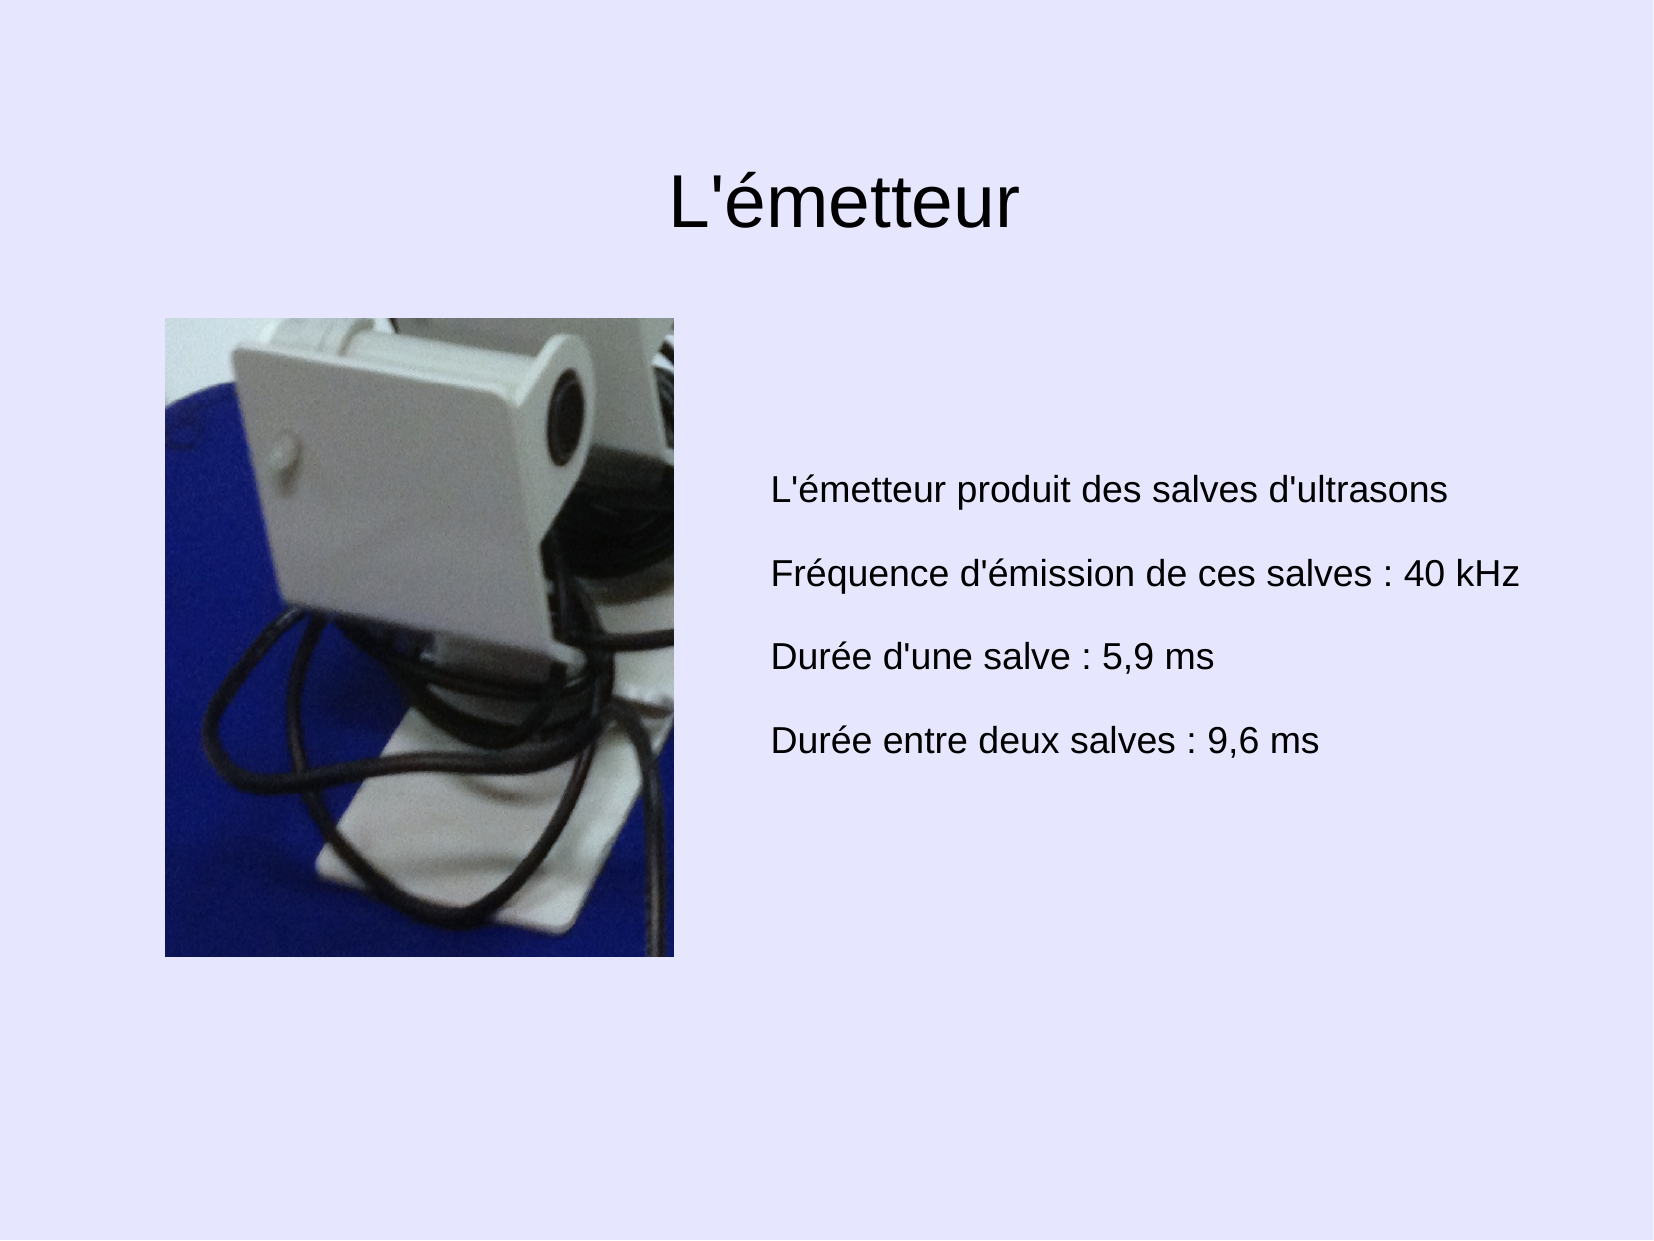

# L'émetteur
L'émetteur produit des salves d'ultrasons
Fréquence d'émission de ces salves : 40 kHz
Durée d'une salve : 5,9 ms
Durée entre deux salves : 9,6 ms